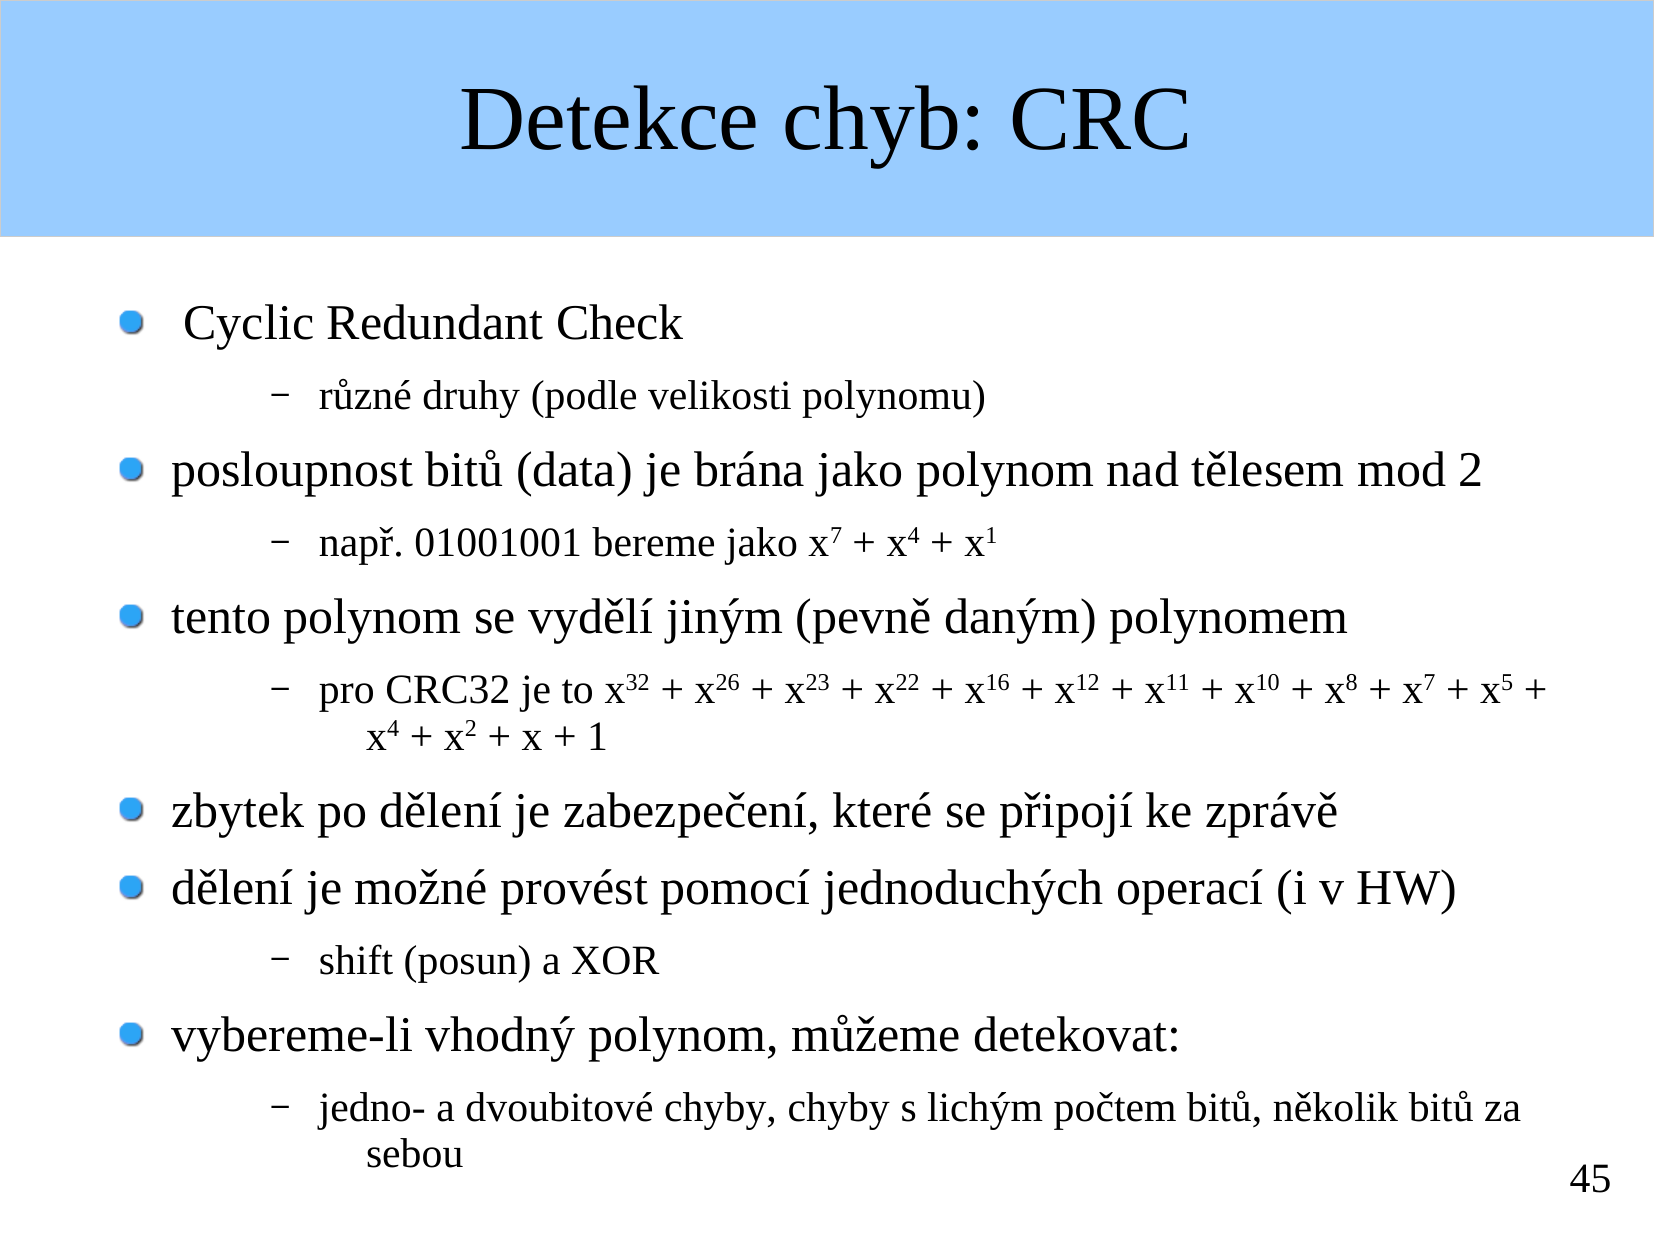

# Detekce chyb: CRC
 Cyclic Redundant Check
různé druhy (podle velikosti polynomu)
posloupnost bitů (data) je brána jako polynom nad tělesem mod 2
např. 01001001 bereme jako x7 + x4 + x1
tento polynom se vydělí jiným (pevně daným) polynomem
pro CRC32 je to x32 + x26 + x23 + x22 + x16 + x12 + x11 + x10 + x8 + x7 + x5 + x4 + x2 + x + 1
zbytek po dělení je zabezpečení, které se připojí ke zprávě
dělení je možné provést pomocí jednoduchých operací (i v HW)
shift (posun) a XOR
vybereme-li vhodný polynom, můžeme detekovat:
jedno- a dvoubitové chyby, chyby s lichým počtem bitů, několik bitů za sebou